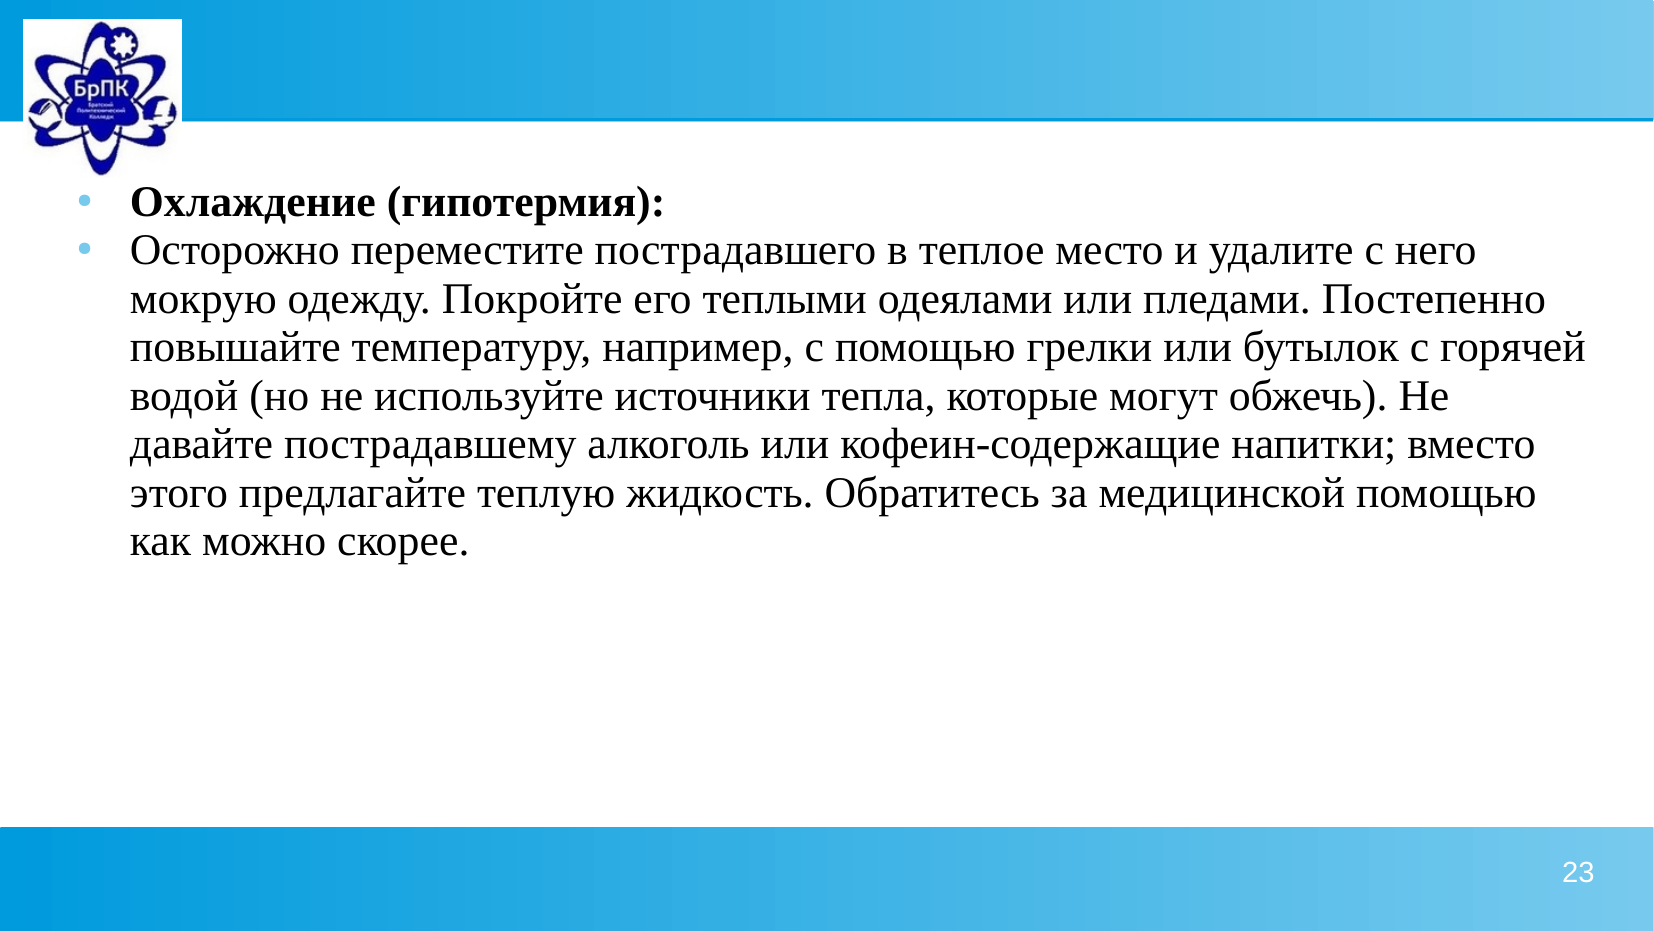

# Охлаждение (гипотермия):
Осторожно переместите пострадавшего в теплое место и удалите с него мокрую одежду. Покройте его теплыми одеялами или пледами. Постепенно повышайте температуру, например, с помощью грелки или бутылок с горячей водой (но не используйте источники тепла, которые могут обжечь). Не давайте пострадавшему алкоголь или кофеин-содержащие напитки; вместо этого предлагайте теплую жидкость. Обратитесь за медицинской помощью как можно скорее.
23